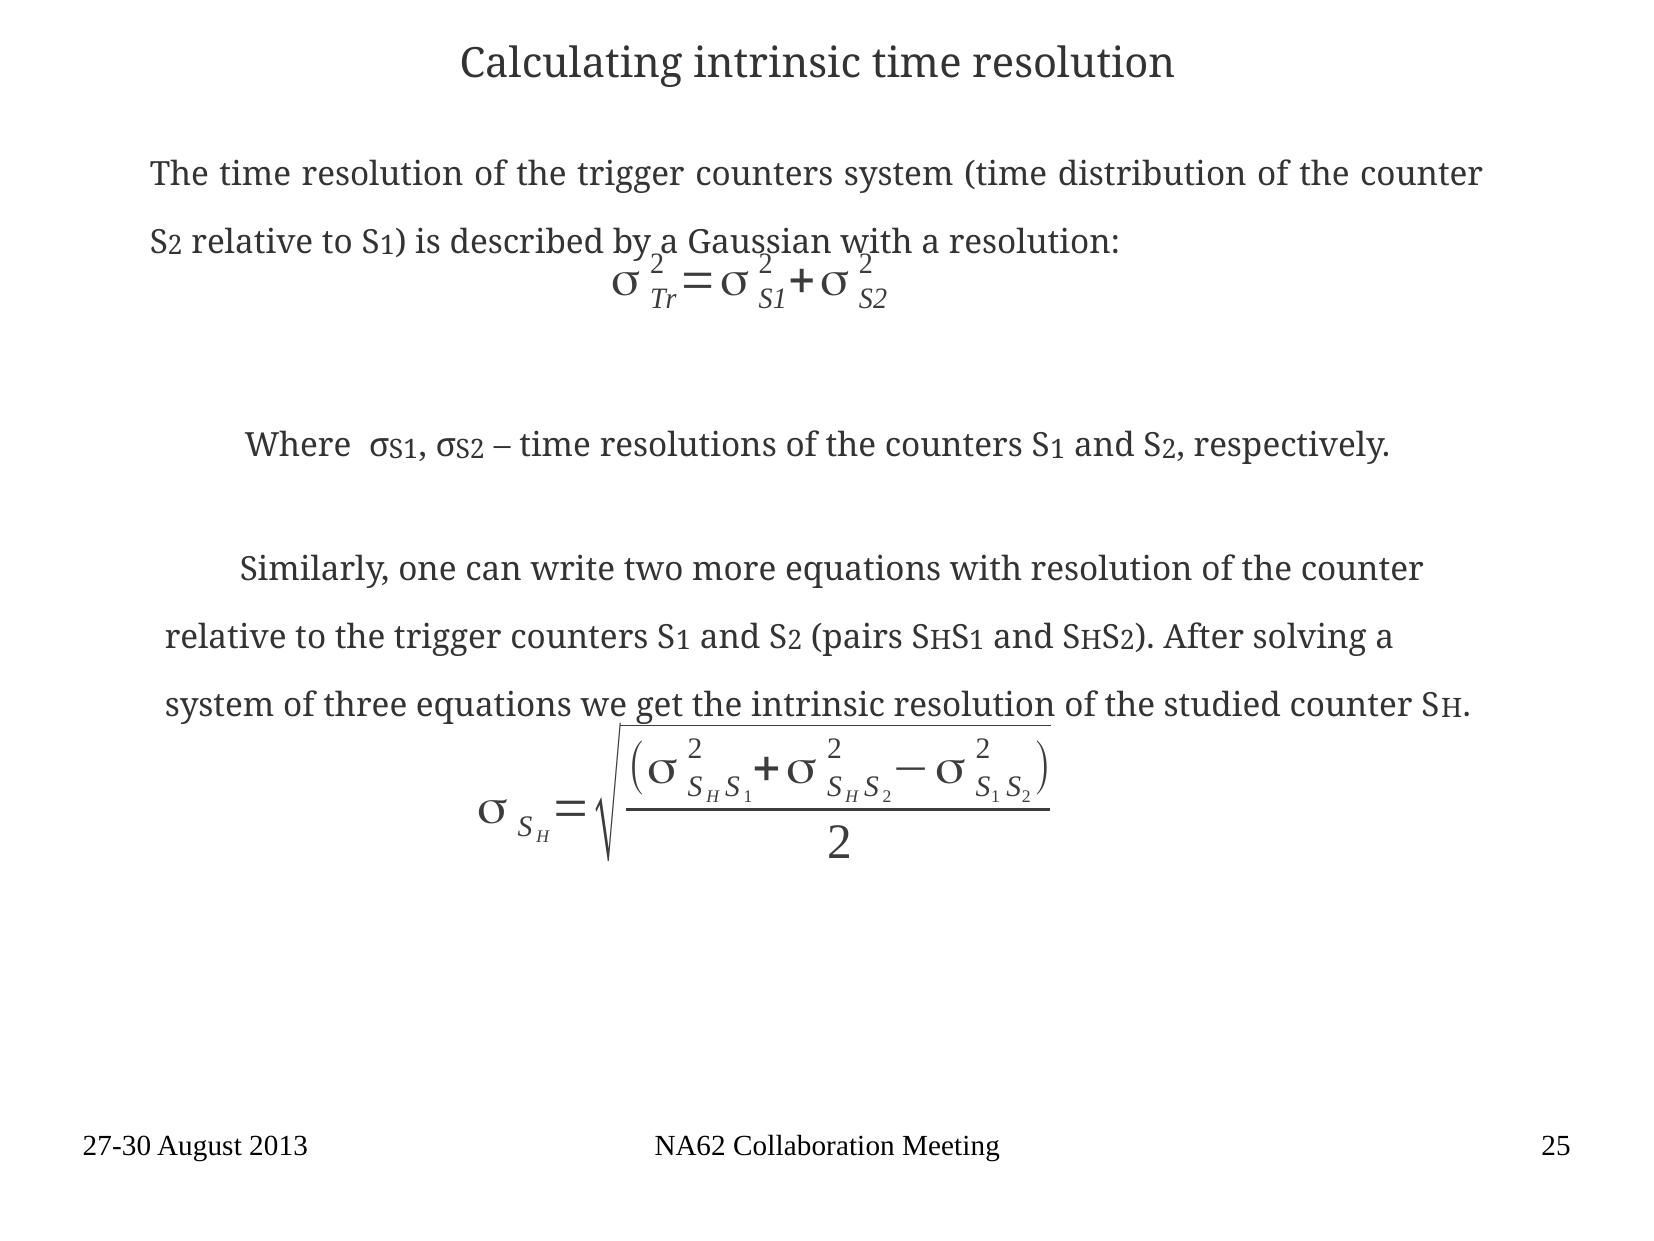

Calculating intrinsic time resolution
The time resolution of the trigger counters system (time distribution of the counter S2 relative to S1) is described by a Gaussian with a resolution:
Where σS1, σS2 – time resolutions of the counters S1 and S2, respectively.
	Similarly, one can write two more equations with resolution of the counter relative to the trigger counters S1 and S2 (pairs SHS1 and SHS2). After solving a system of three equations we get the intrinsic resolution of the studied counter SH.
27-30 August 2013
NA62 Collaboration Meeting
25